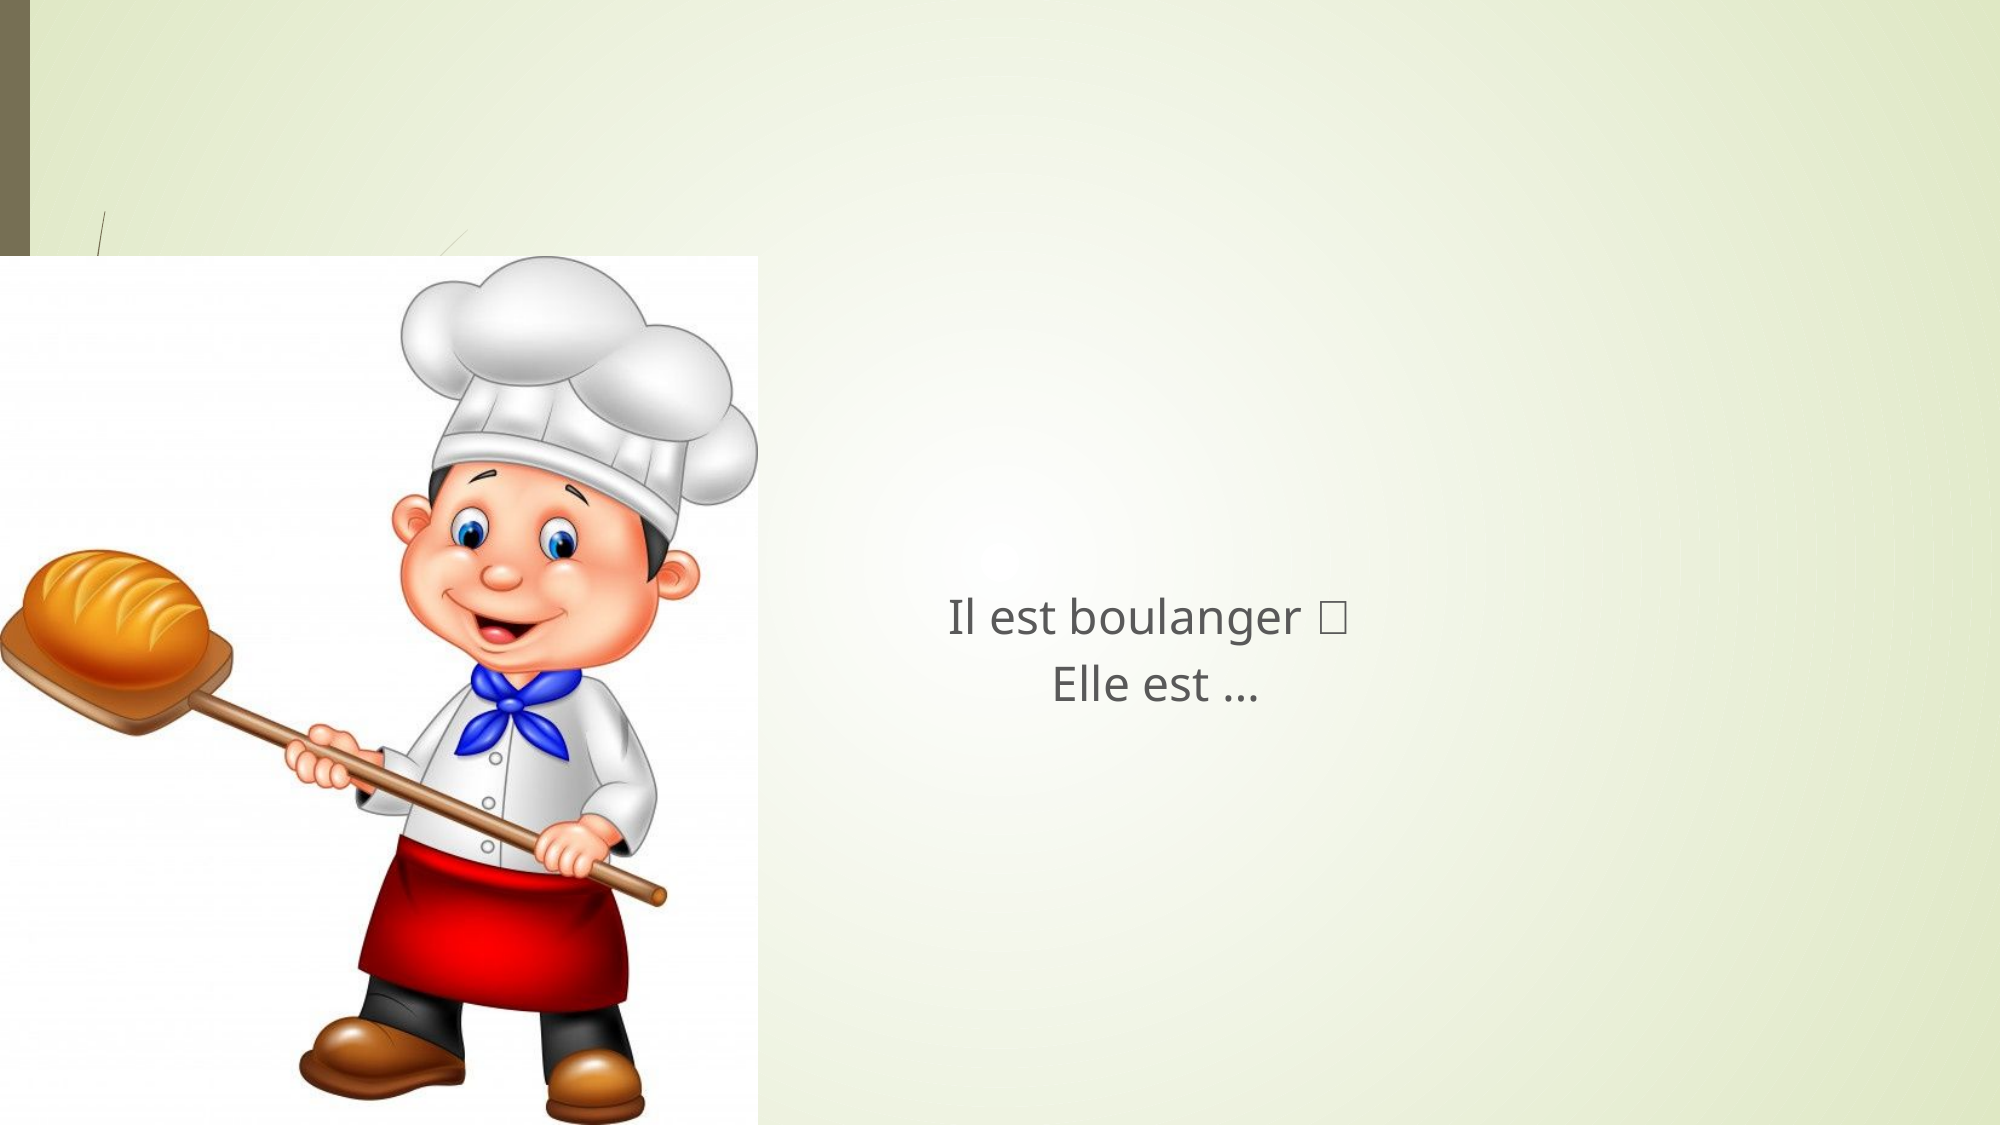

# À toi :
Il est boulanger 
Elle est …